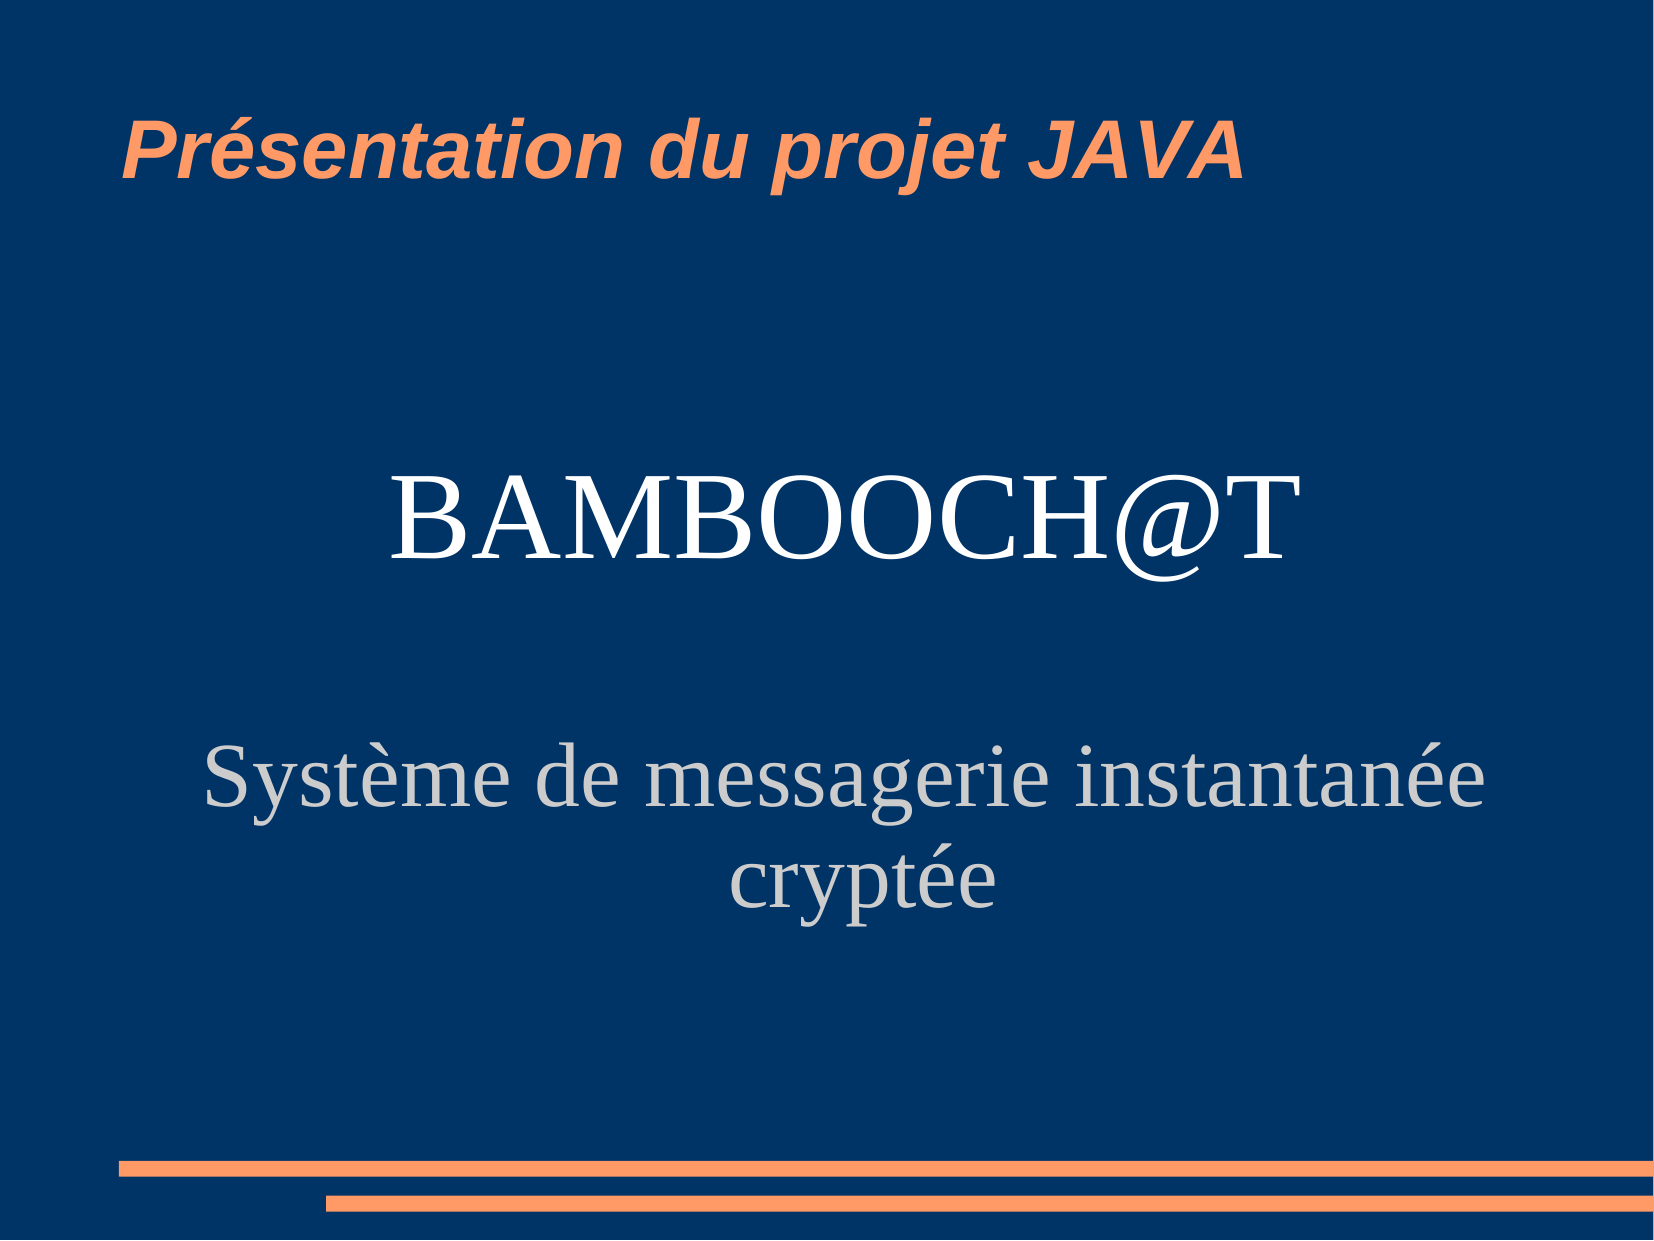

# Présentation du projet JAVA
BAMBOOCH@T
Système de messagerie instantanée cryptée